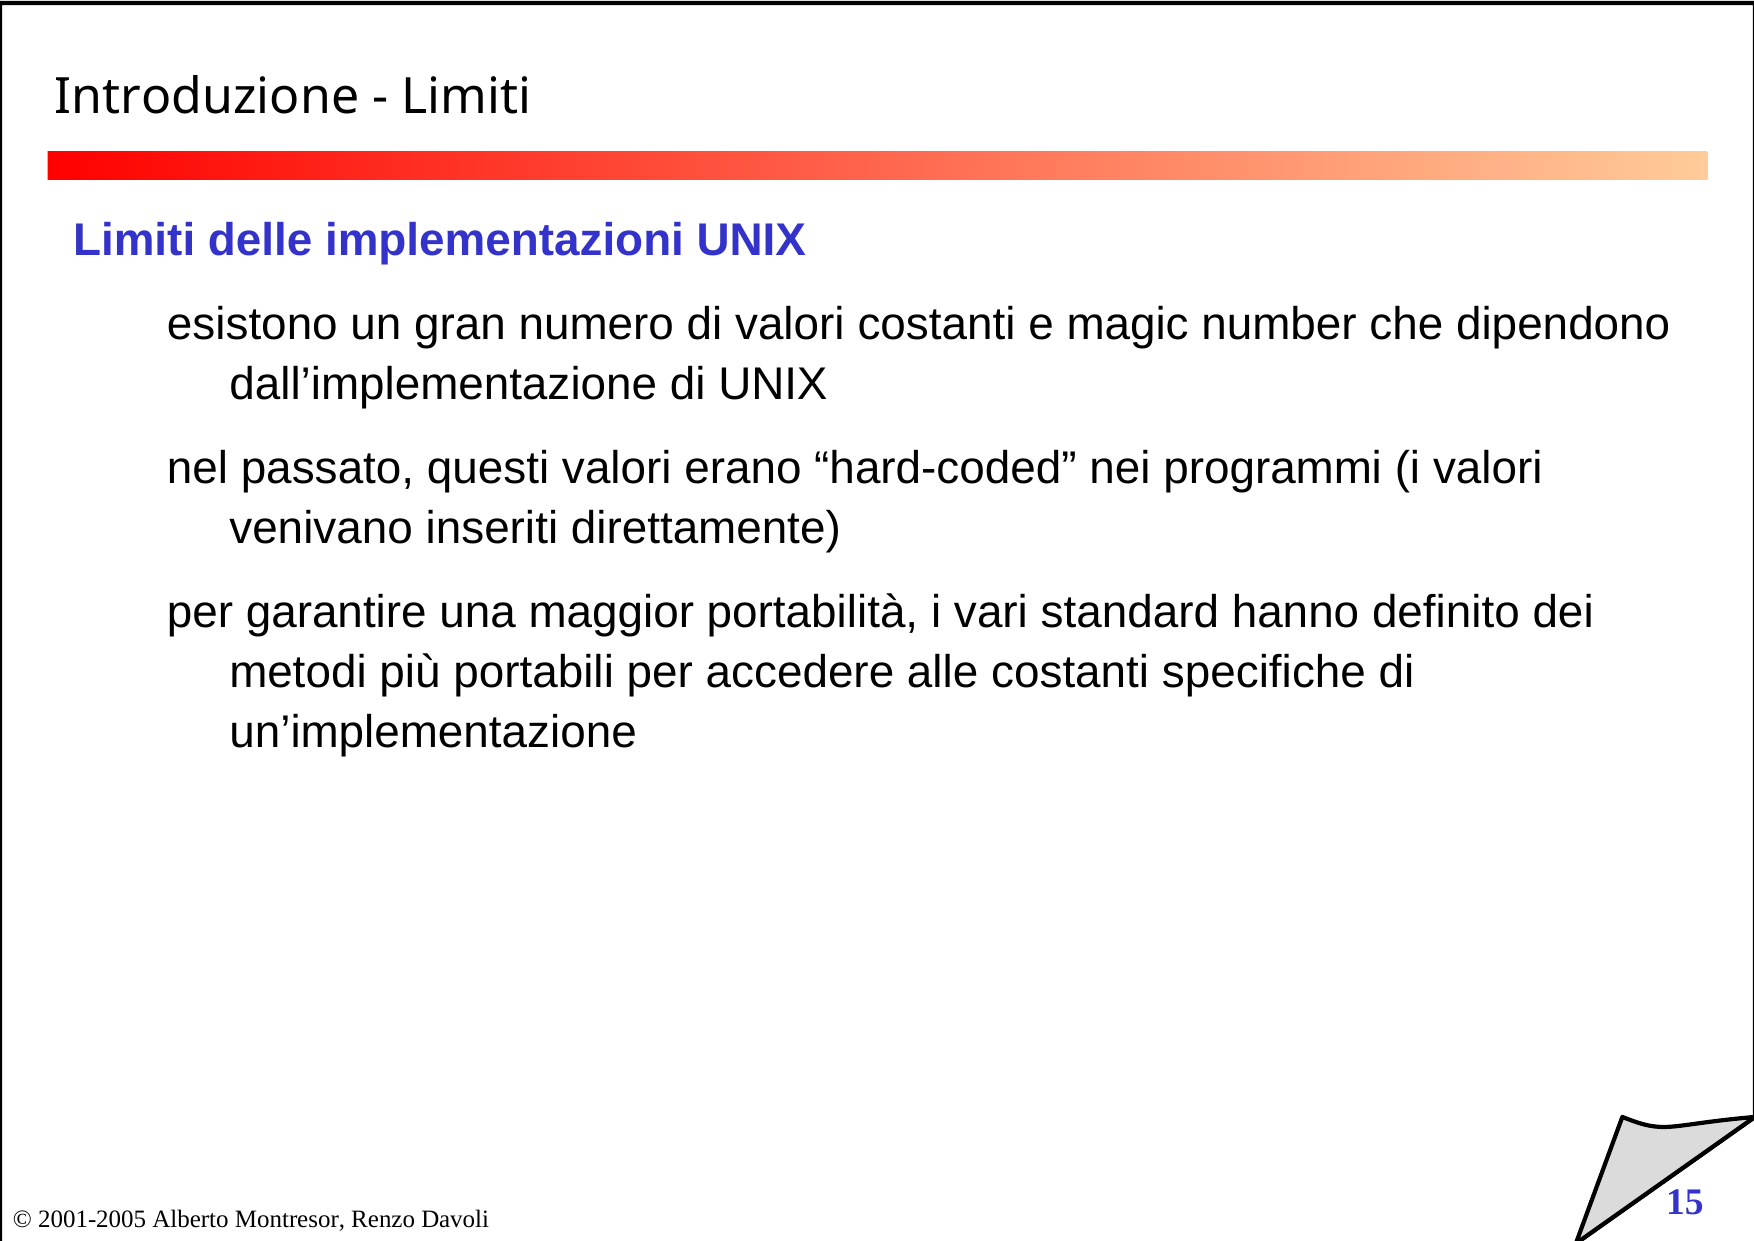

# Introduzione - Limiti
Limiti delle implementazioni UNIX
esistono un gran numero di valori costanti e magic number che dipendono dall’implementazione di UNIX
nel passato, questi valori erano “hard-coded” nei programmi (i valori venivano inseriti direttamente)
per garantire una maggior portabilità, i vari standard hanno definito dei metodi più portabili per accedere alle costanti specifiche di un’implementazione